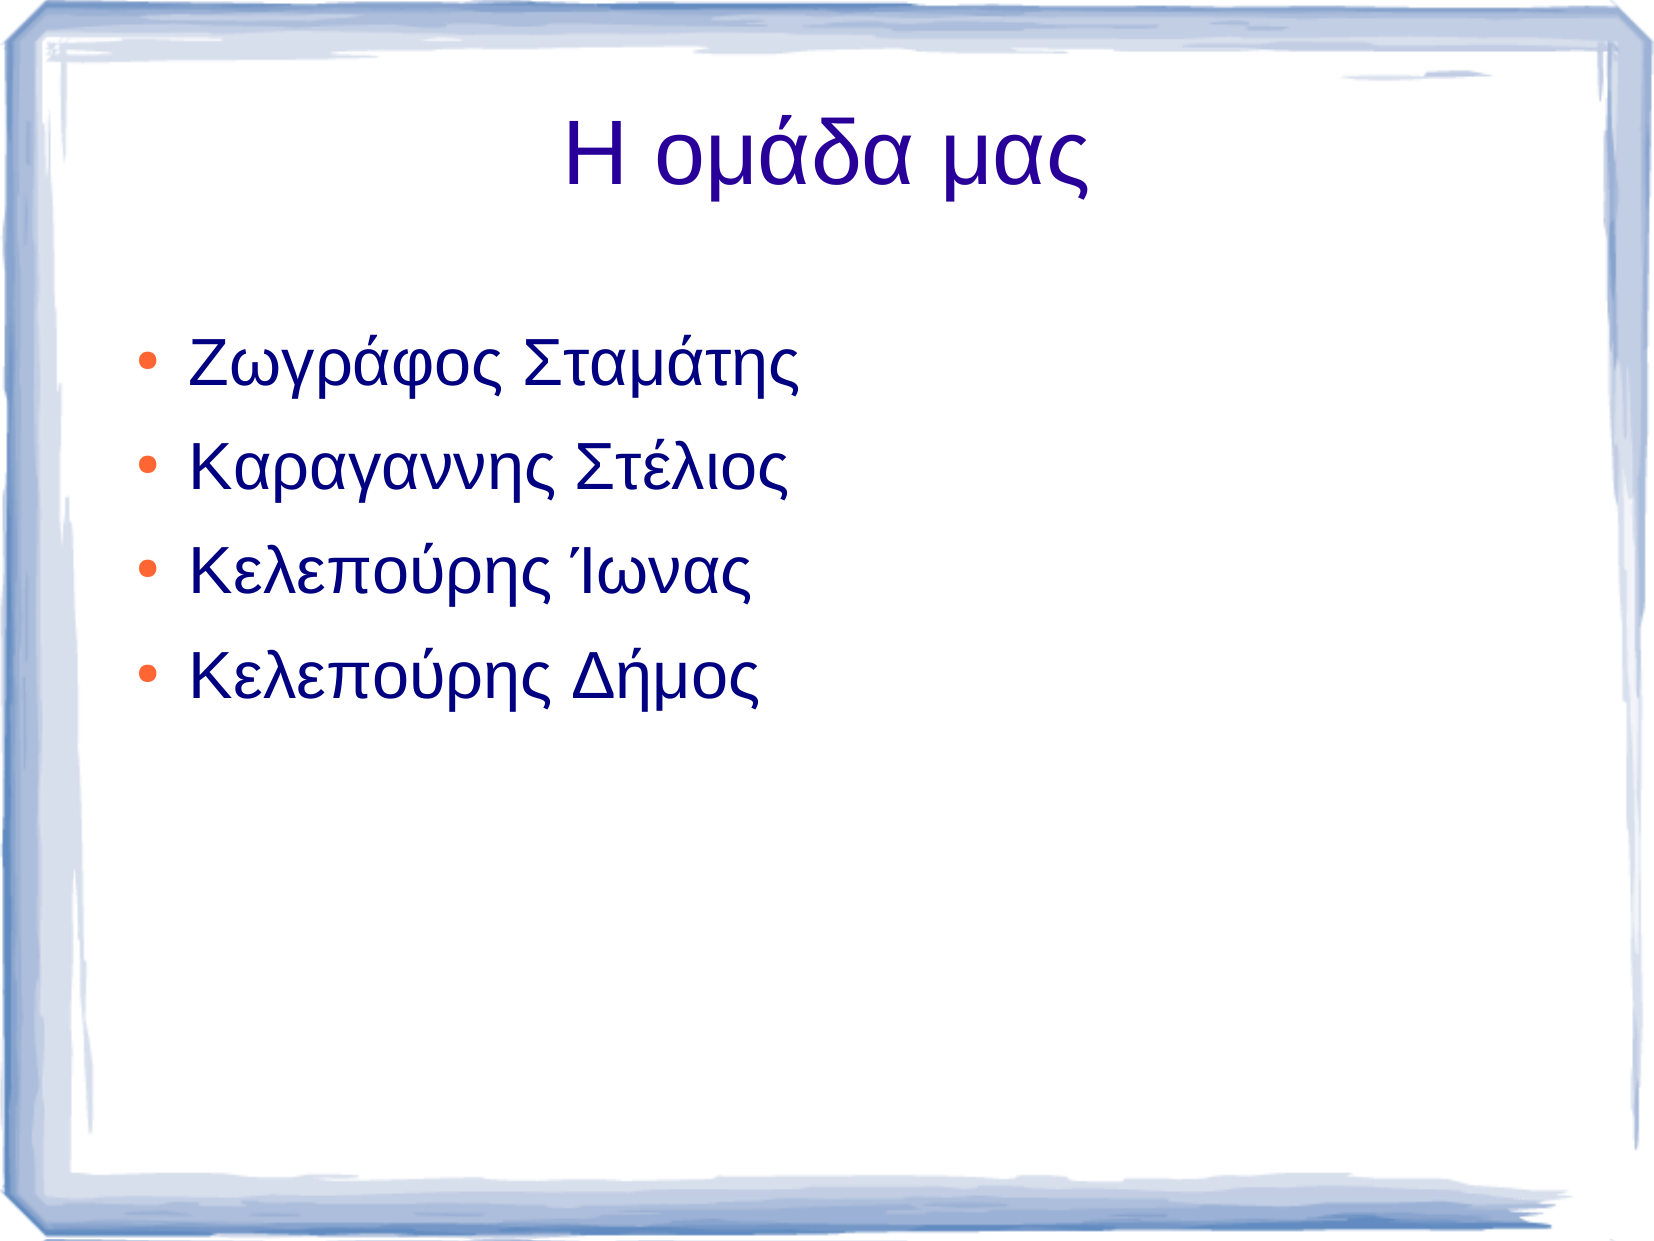

# Η ομάδα μας
Ζωγράφος Σταμάτης
Καραγαννης Στέλιος
Κελεπούρης Ίωνας
Κελεπούρης Δήμος